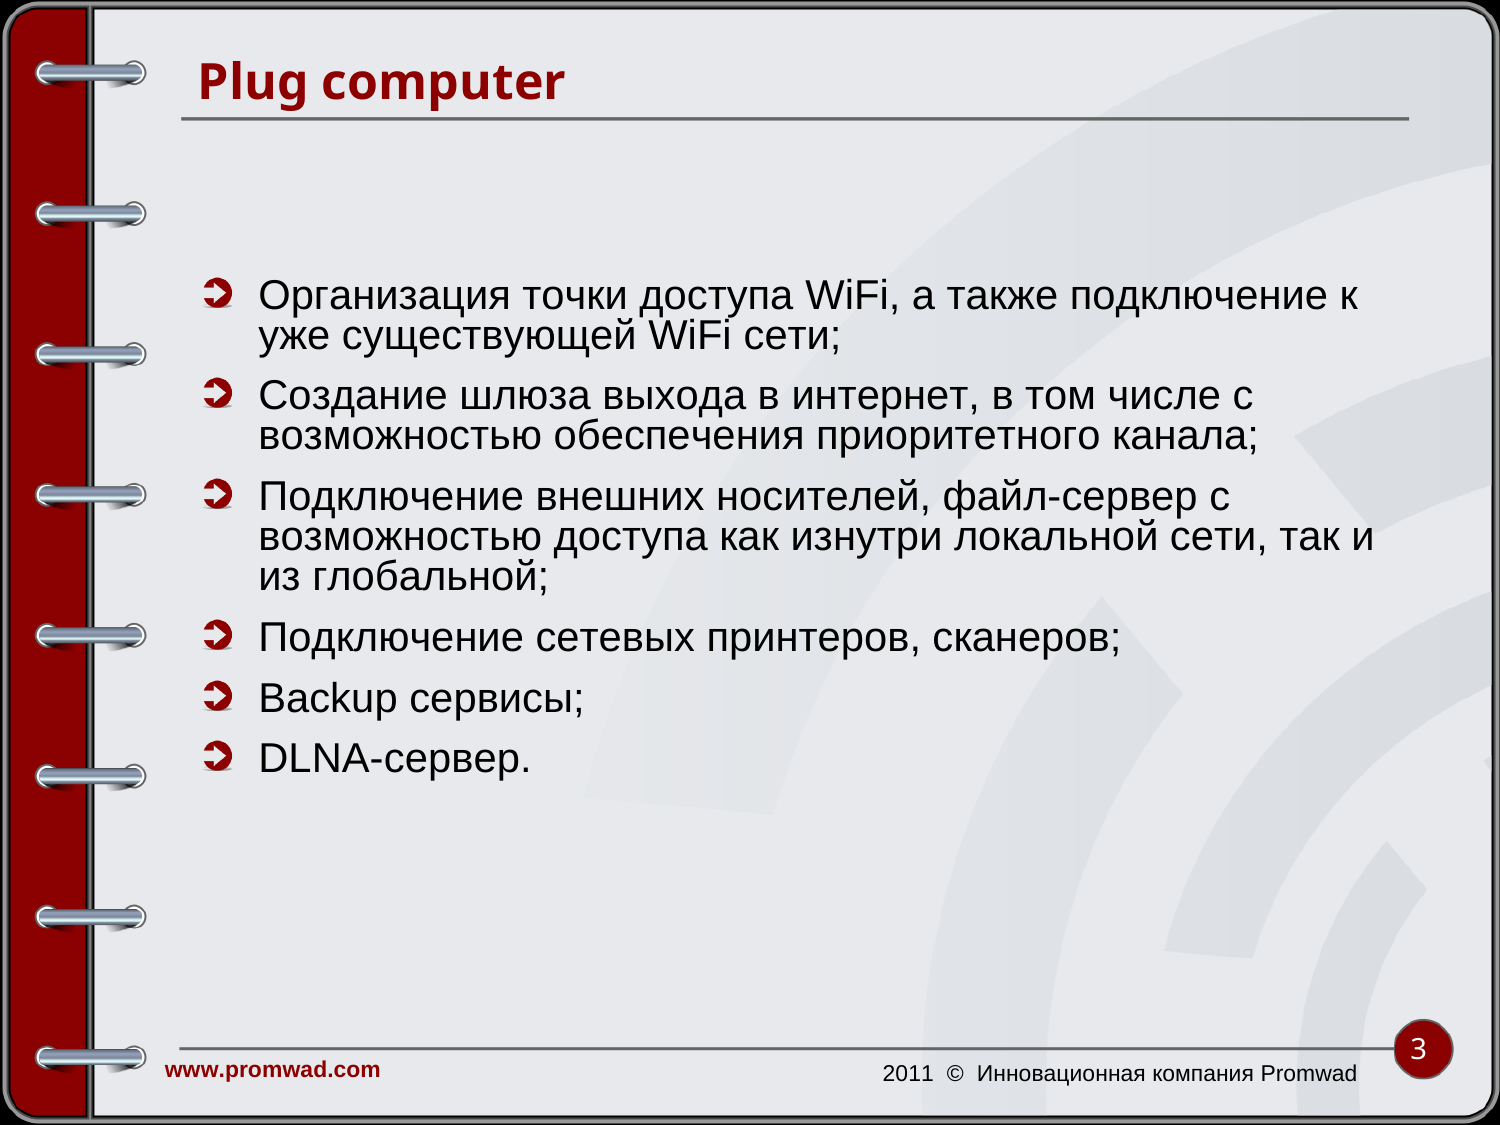

Plug computer
Организация точки доступа WiFi, а также подключение к уже существующей WiFi сети;
Создание шлюза выхода в интернет, в том числе с возможностью обеспечения приоритетного канала;
Подключение внешних носителей, файл-сервер с возможностью доступа как изнутри локальной сети, так и из глобальной;
Подключение сетевых принтеров, сканеров;
Backup сервисы;
DLNA-сервер.
www.promwad.com
2011 © Инновационная компания Promwad